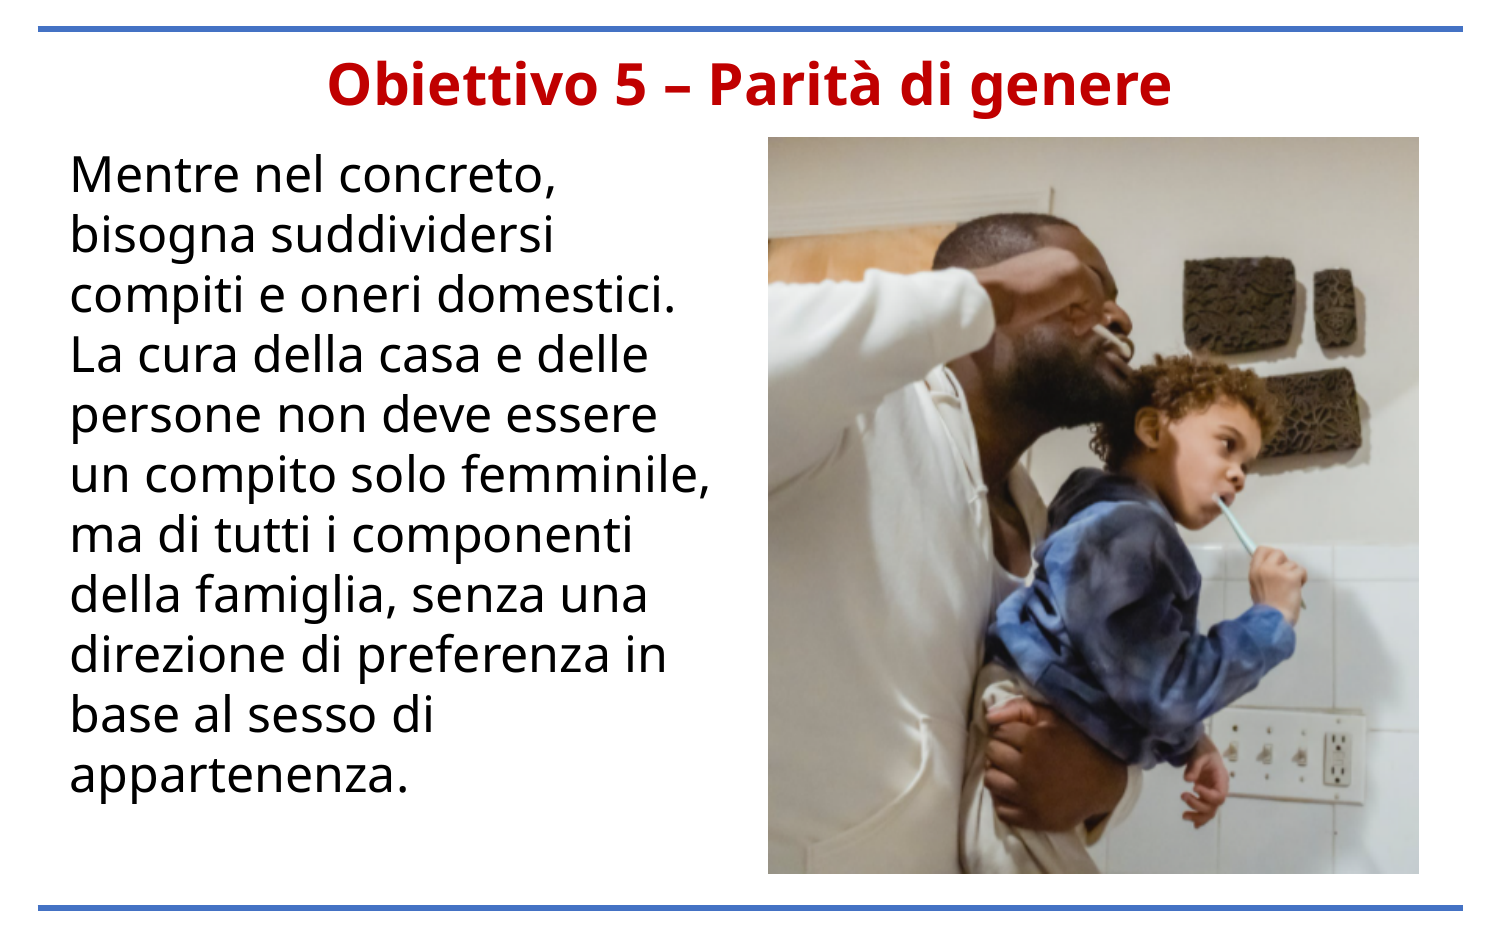

# Obiettivo 5 – Parità di genere
Mentre nel concreto, bisogna suddividersi compiti e oneri domestici. La cura della casa e delle persone non deve essere un compito solo femminile, ma di tutti i componenti della famiglia, senza una direzione di preferenza in base al sesso di appartenenza.